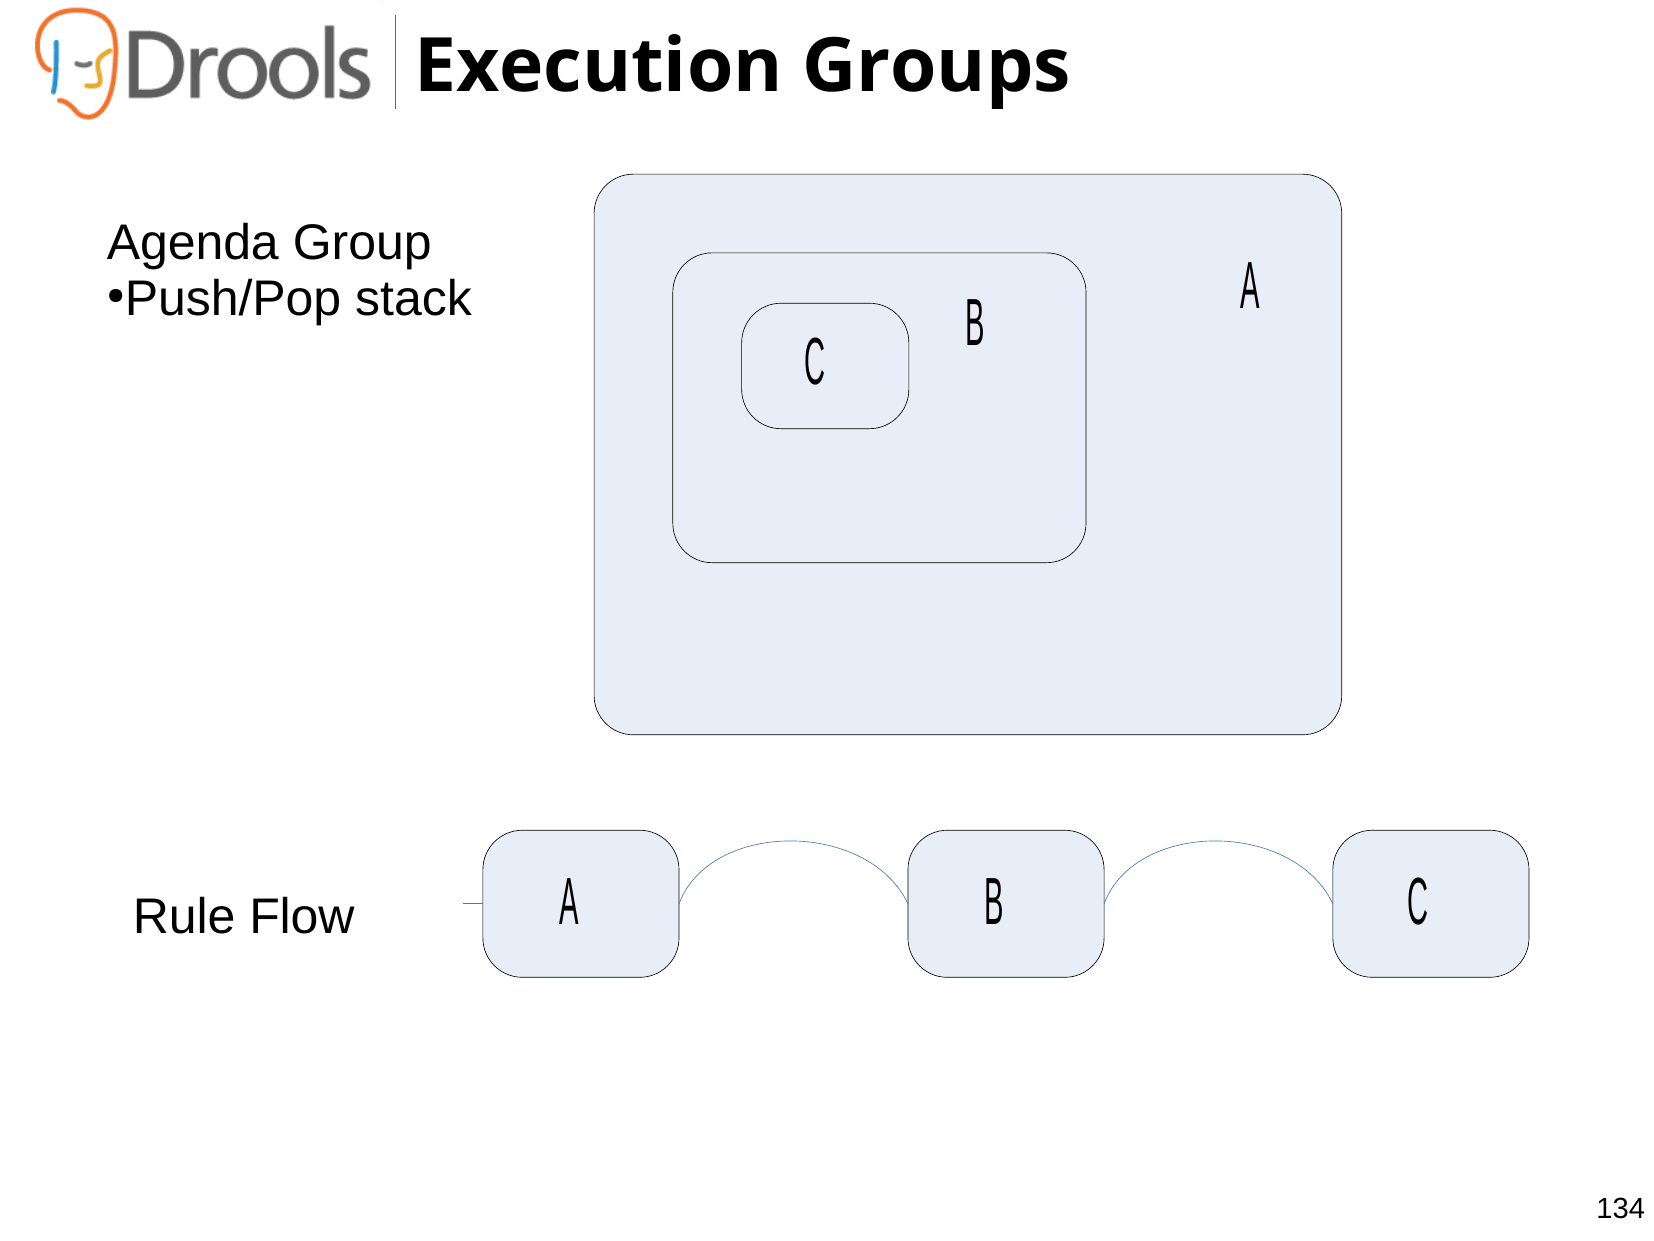

# Execution Groups
Agenda Group
Push/Pop stack
Rule Flow